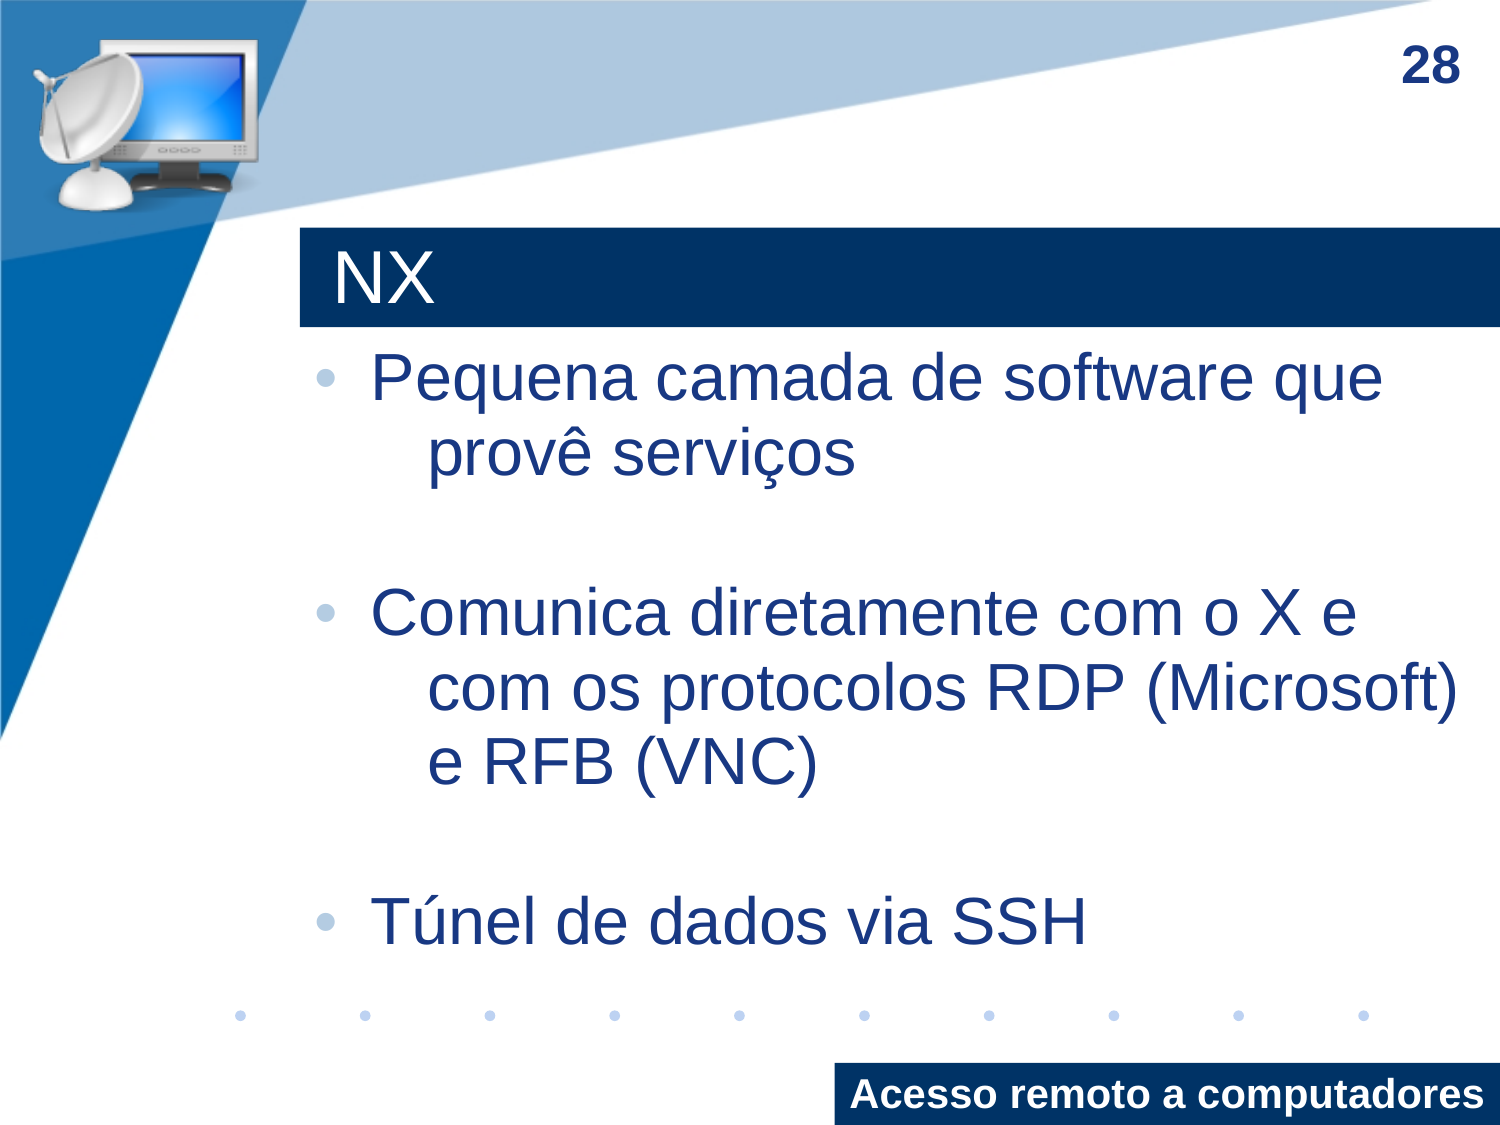

# NX
Pequena camada de software que provê serviços
Comunica diretamente com o X e com os protocolos RDP (Microsoft) e RFB (VNC)
Túnel de dados via SSH